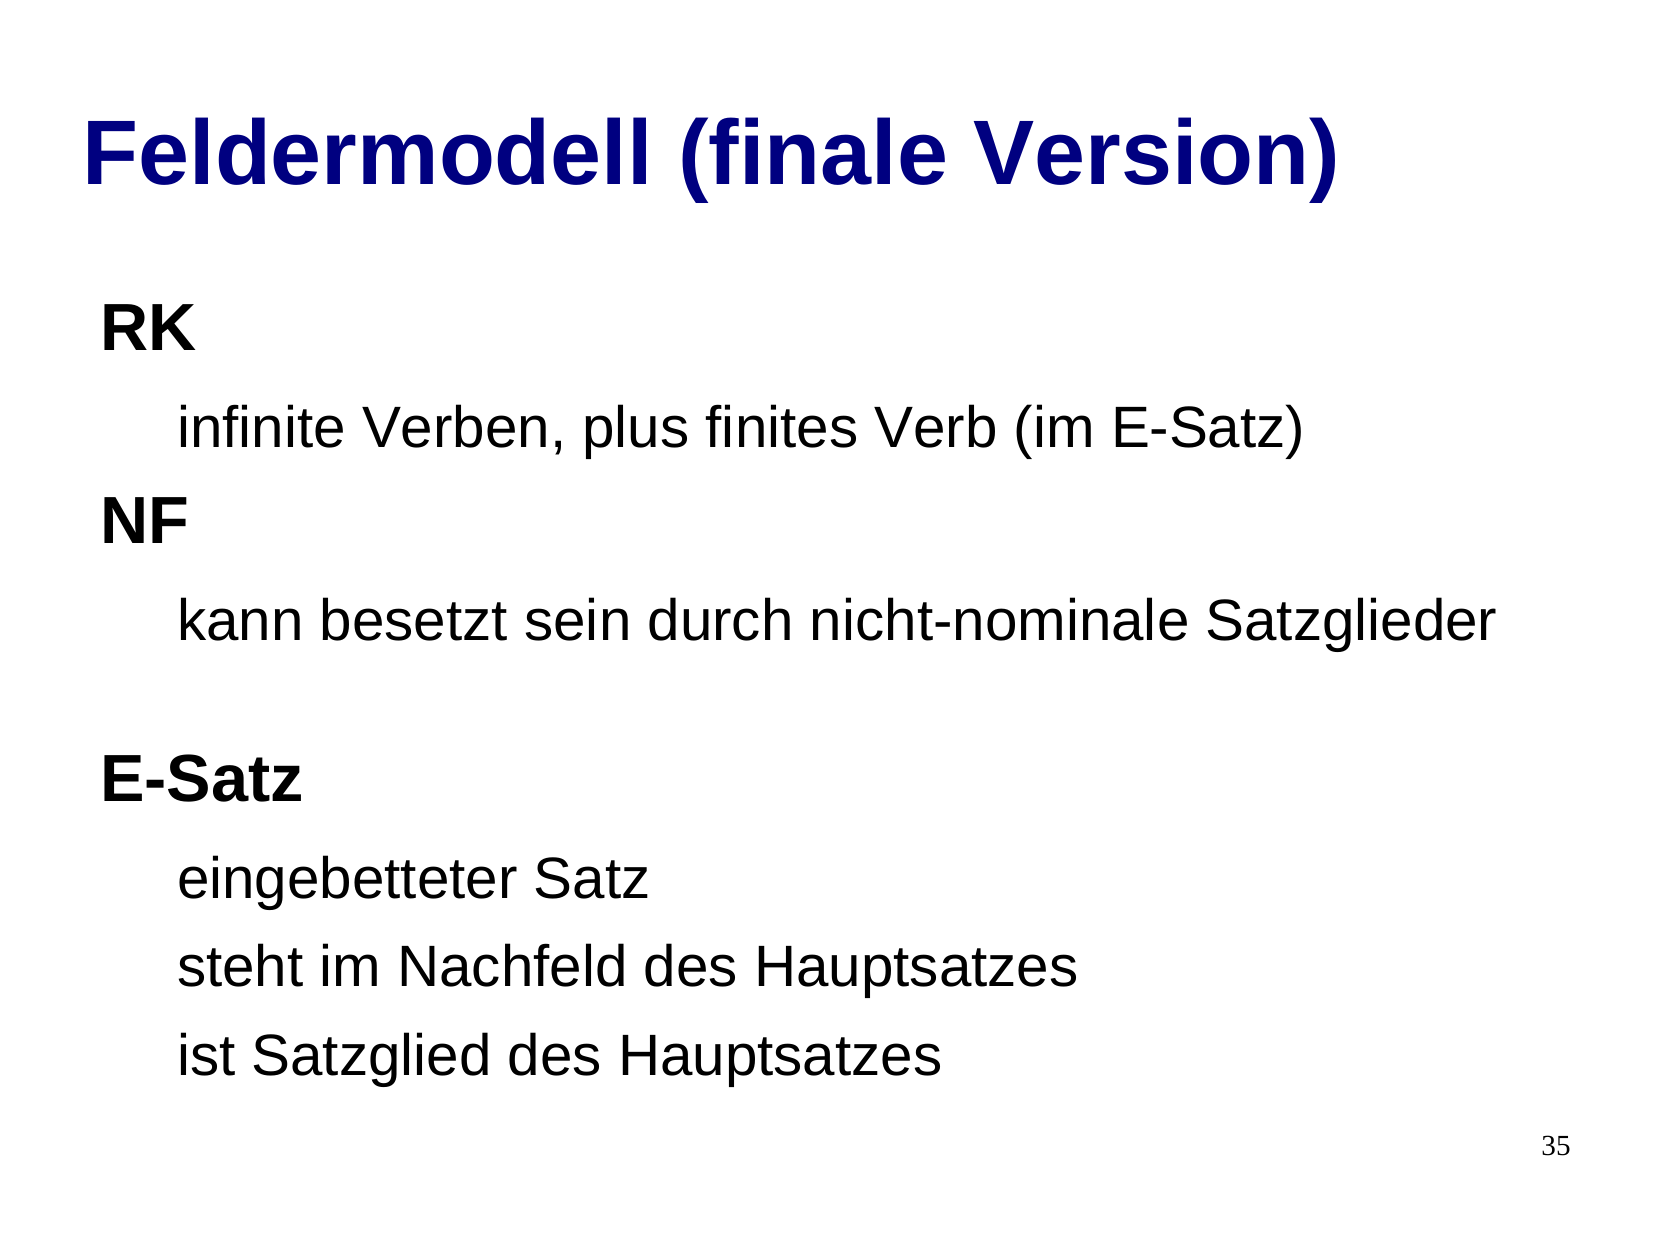

# Feldermodell (finale Version)
RK
infinite Verben, plus finites Verb (im E-Satz)
NF
kann besetzt sein durch nicht-nominale Satzglieder
E-Satz
eingebetteter Satz
steht im Nachfeld des Hauptsatzes
ist Satzglied des Hauptsatzes
35